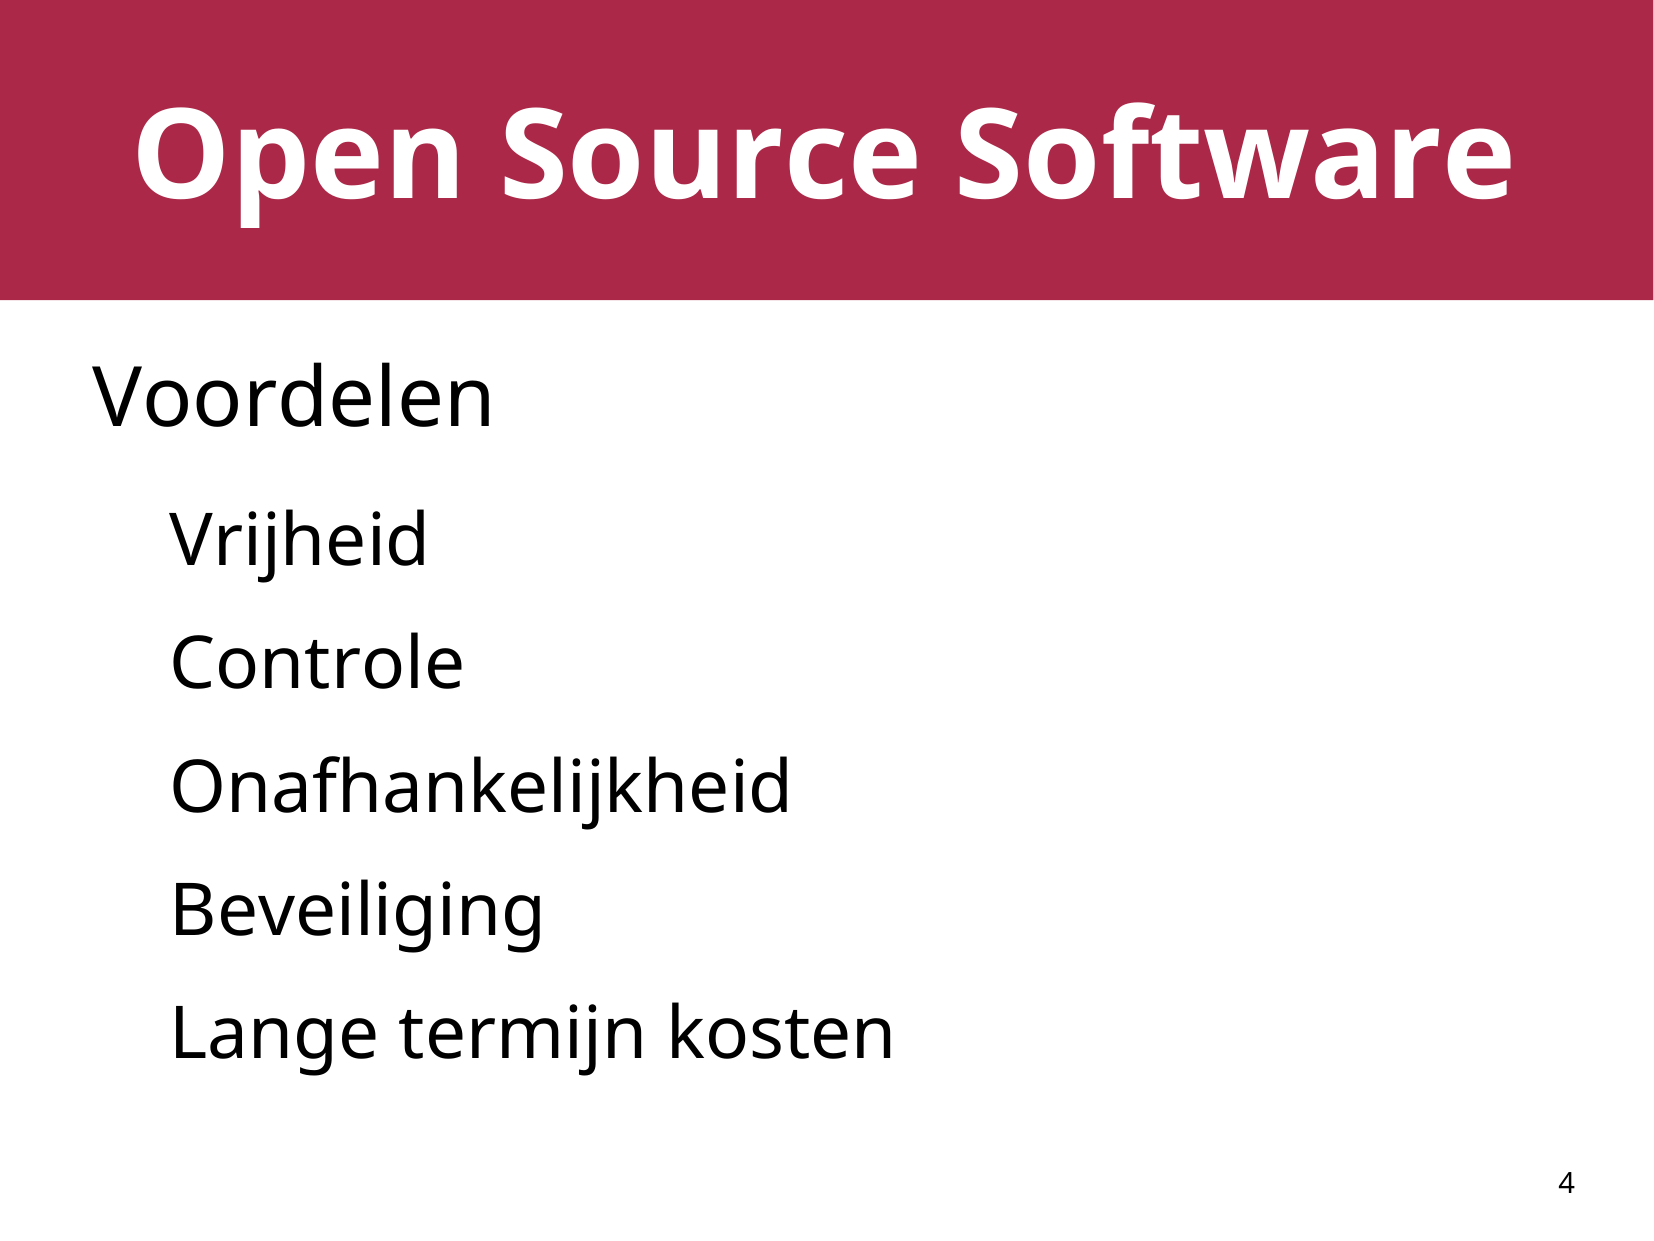

# Open Source Software
Voordelen
Vrijheid
Controle
Onafhankelijkheid
Beveiliging
Lange termijn kosten
4